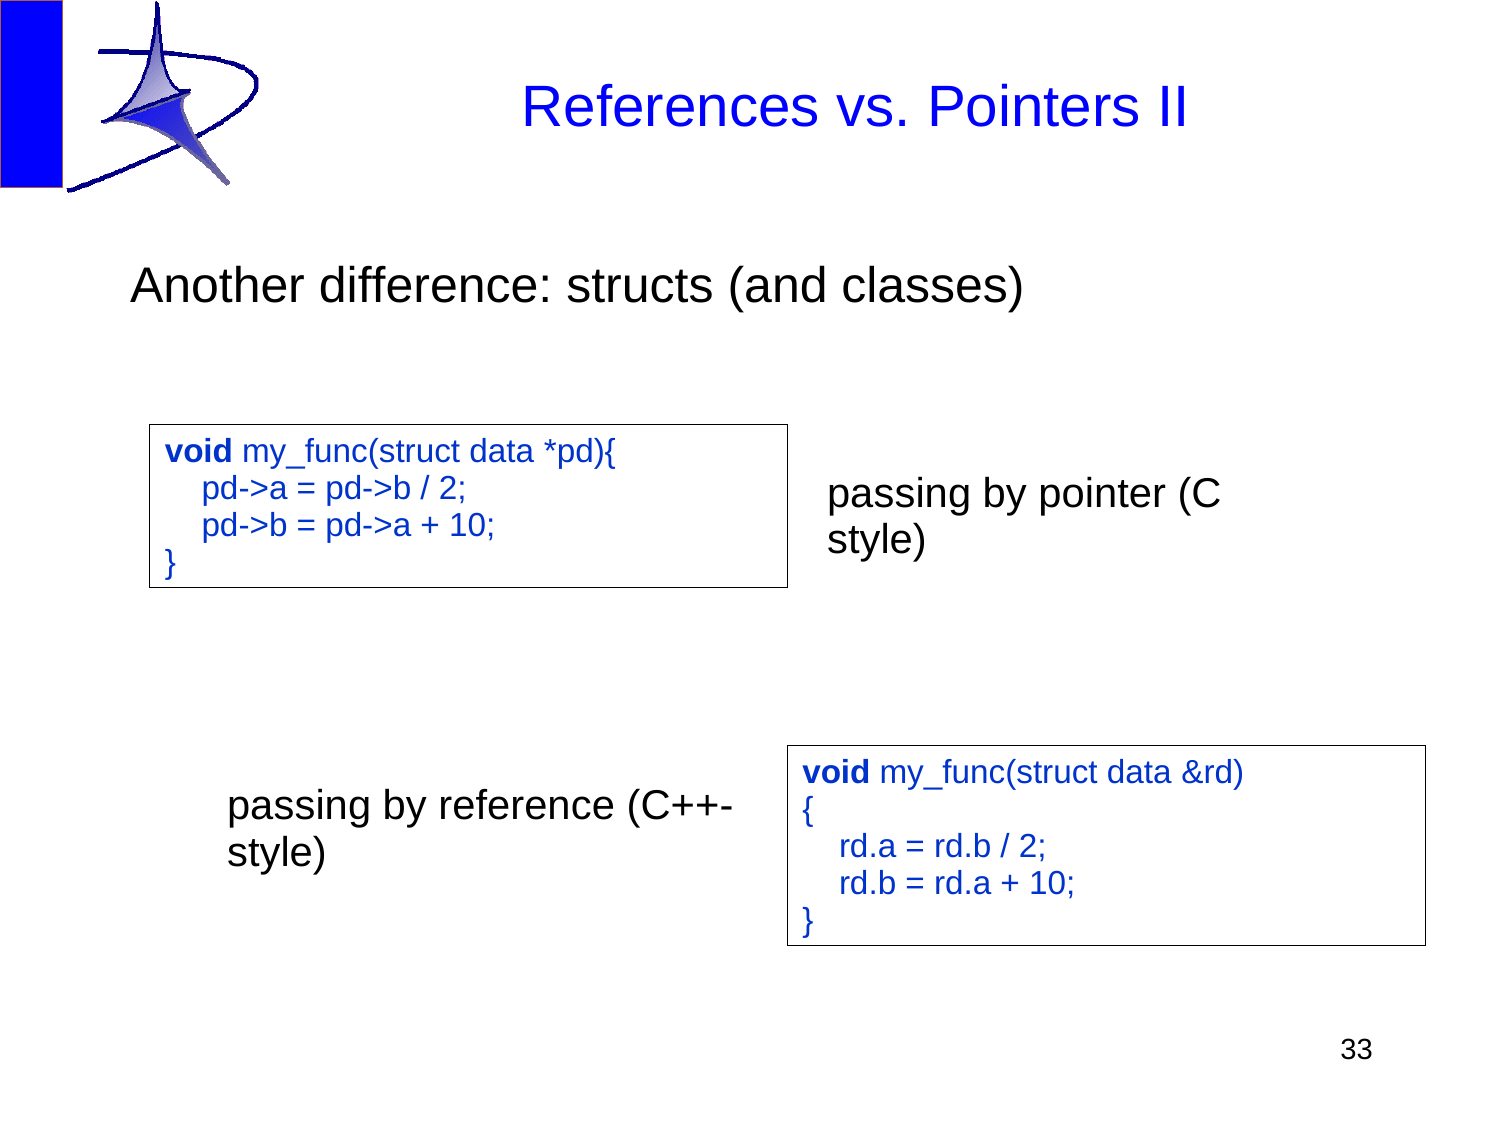

# References vs. Pointers II
Another difference: structs (and classes)
void my_func(struct data *pd){
 pd->a = pd->b / 2;
 pd->b = pd->a + 10;
}
passing by pointer (C style)
void my_func(struct data &rd)
{
 rd.a = rd.b / 2;
 rd.b = rd.a + 10;
}
passing by reference (C++-style)
33